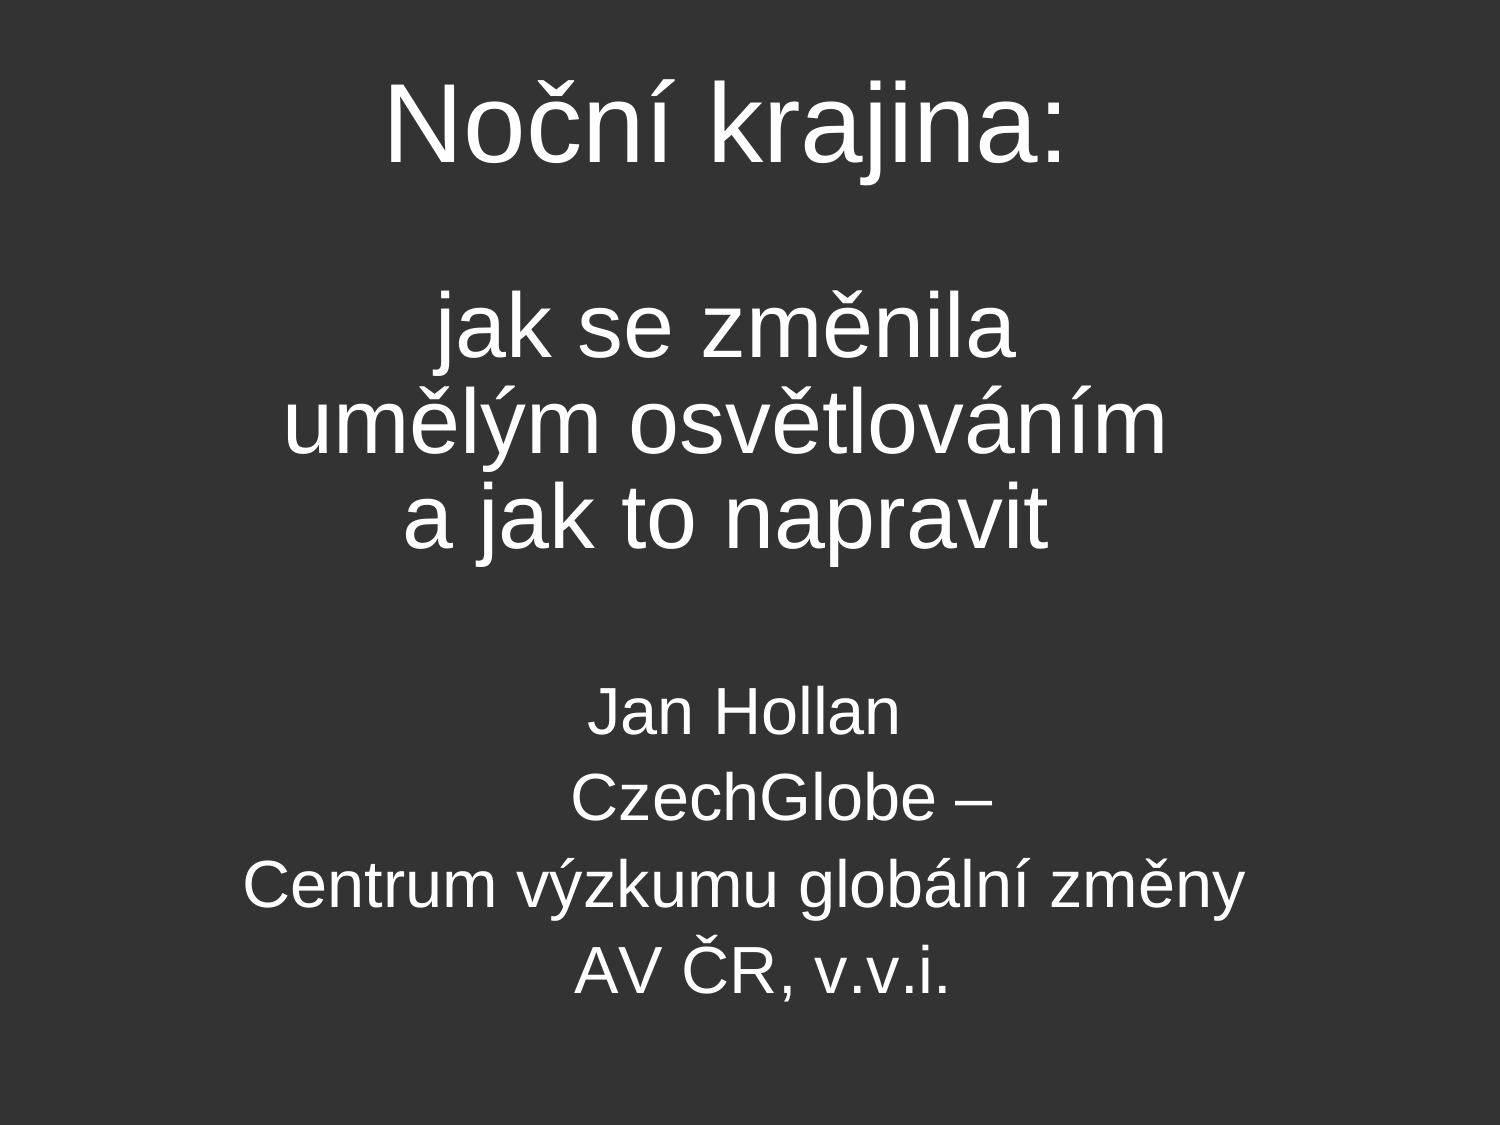

# Noční krajina: jak se změnila umělým osvětlováním a jak to napravit
Jan Hollan
 CzechGlobe –
Centrum výzkumu globální změny
 AV ČR, v.v.i.